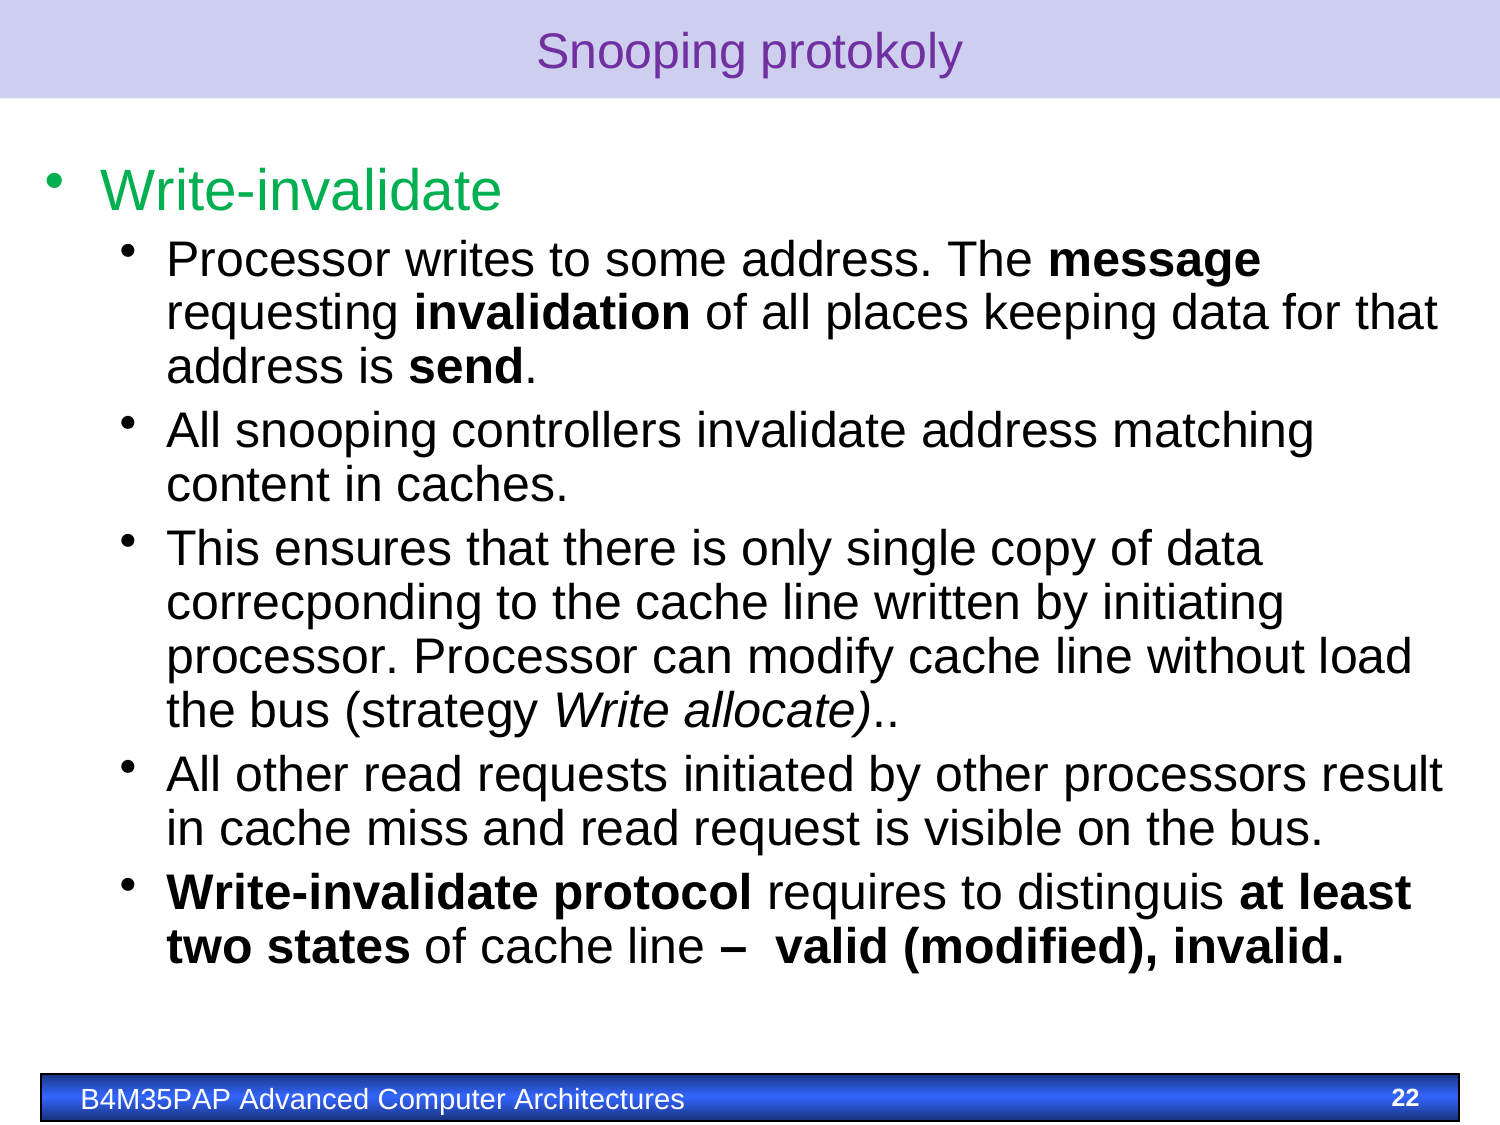

# Snooping protokoly
Write-invalidate
Processor writes to some address. The message requesting invalidation of all places keeping data for that address is send.
All snooping controllers invalidate address matching content in caches.
This ensures that there is only single copy of data correcponding to the cache line written by initiating processor. Processor can modify cache line without load the bus (strategy Write allocate)..
All other read requests initiated by other processors result in cache miss and read request is visible on the bus.
Write-invalidate protocol requires to distinguis at least two states of cache line – valid (modified), invalid.